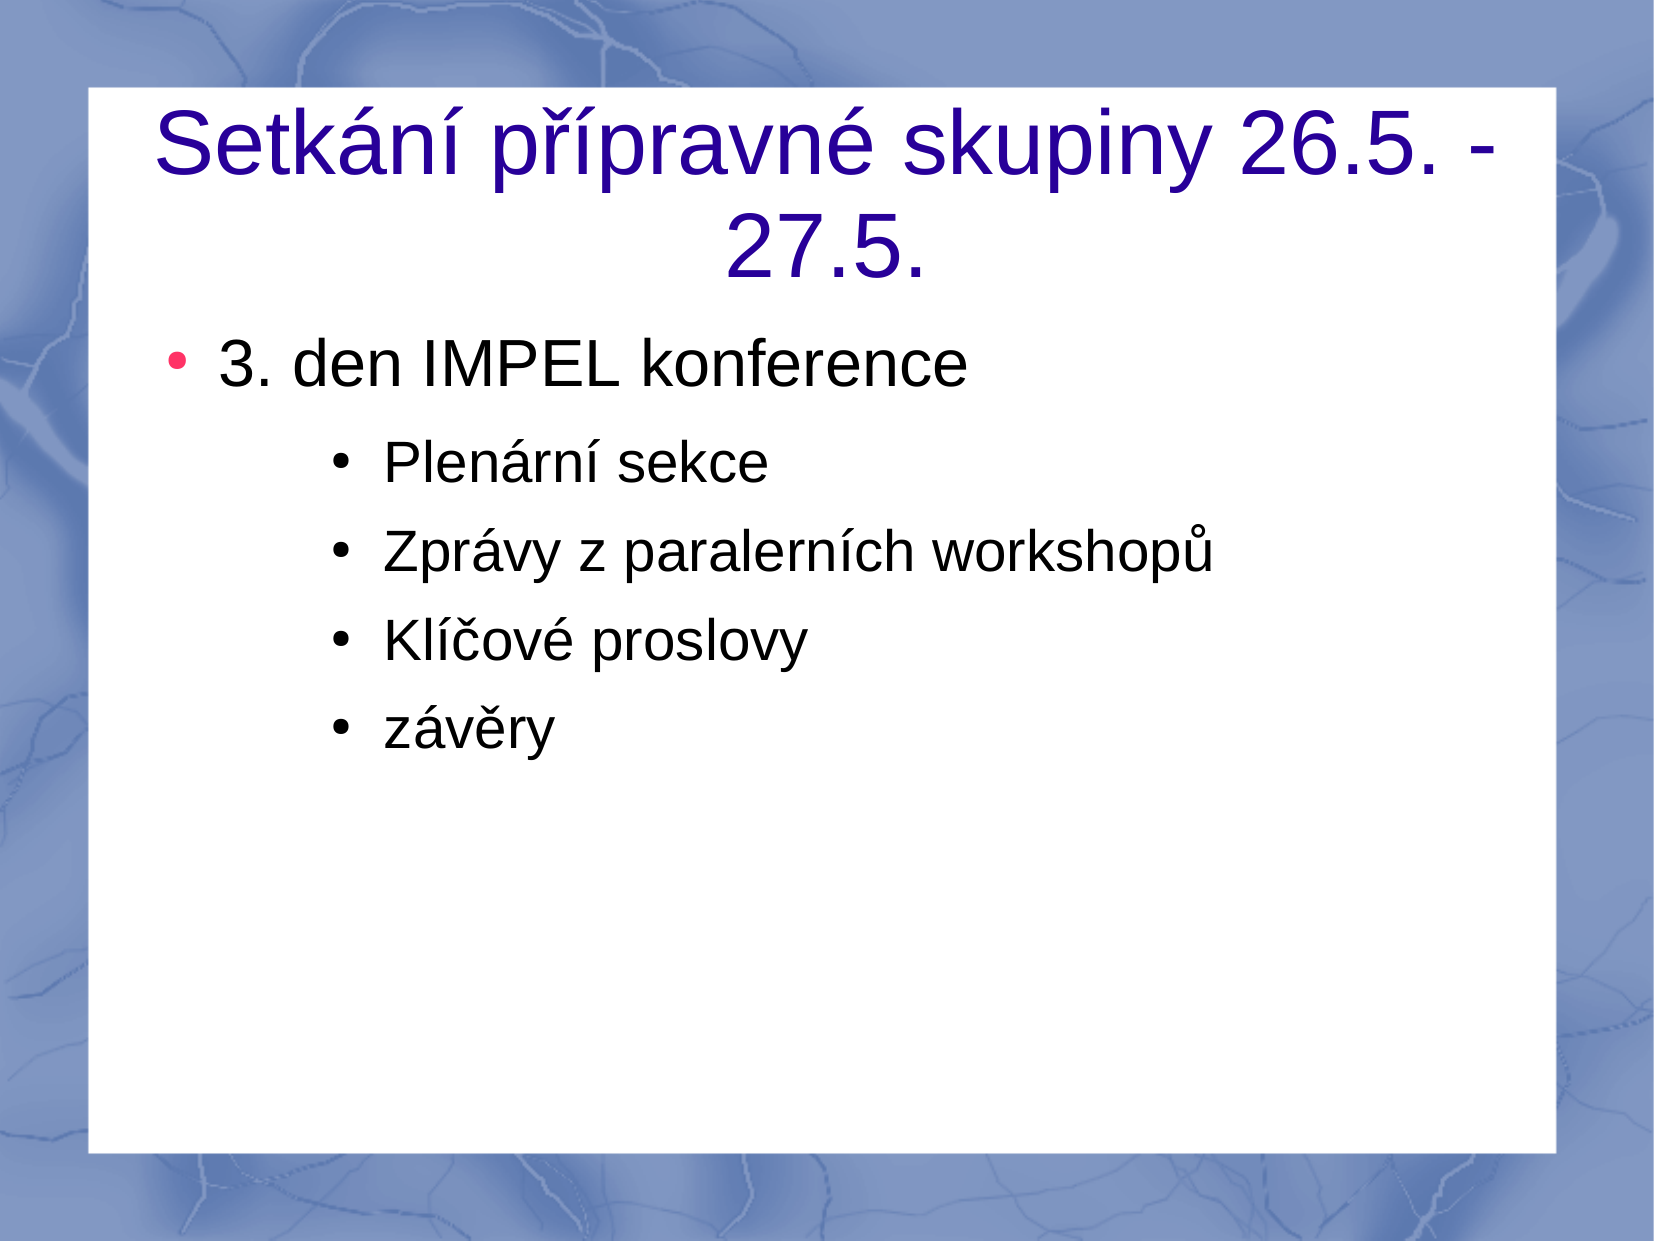

# Setkání přípravné skupiny 26.5. - 27.5.
3. den IMPEL konference
Plenární sekce
Zprávy z paralerních workshopů
Klíčové proslovy
závěry